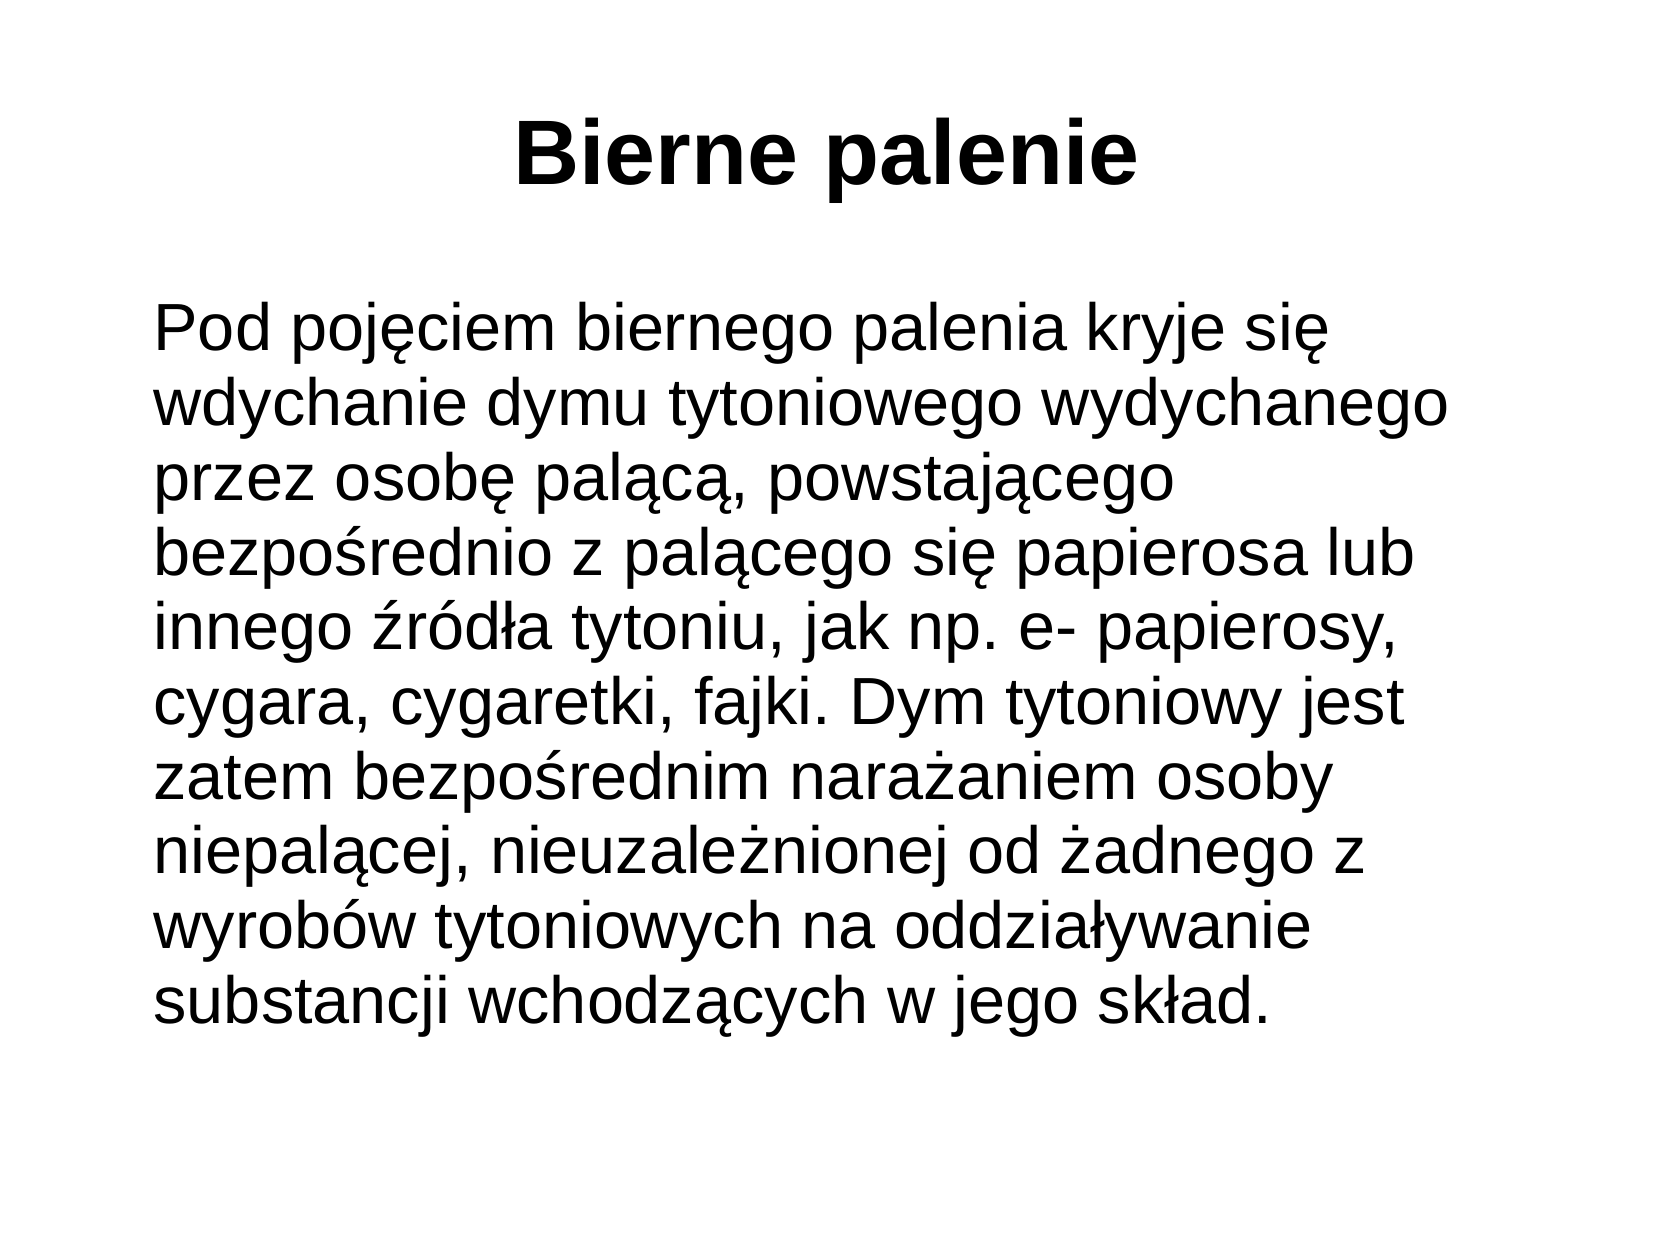

# Bierne palenie
Pod pojęciem biernego palenia kryje się wdychanie dymu tytoniowego wydychanego przez osobę palącą, powstającego bezpośrednio z palącego się papierosa lub innego źródła tytoniu, jak np. e- papierosy, cygara, cygaretki, fajki. Dym tytoniowy jest zatem bezpośrednim narażaniem osoby niepalącej, nieuzależnionej od żadnego z wyrobów tytoniowych na oddziaływanie substancji wchodzących w jego skład.